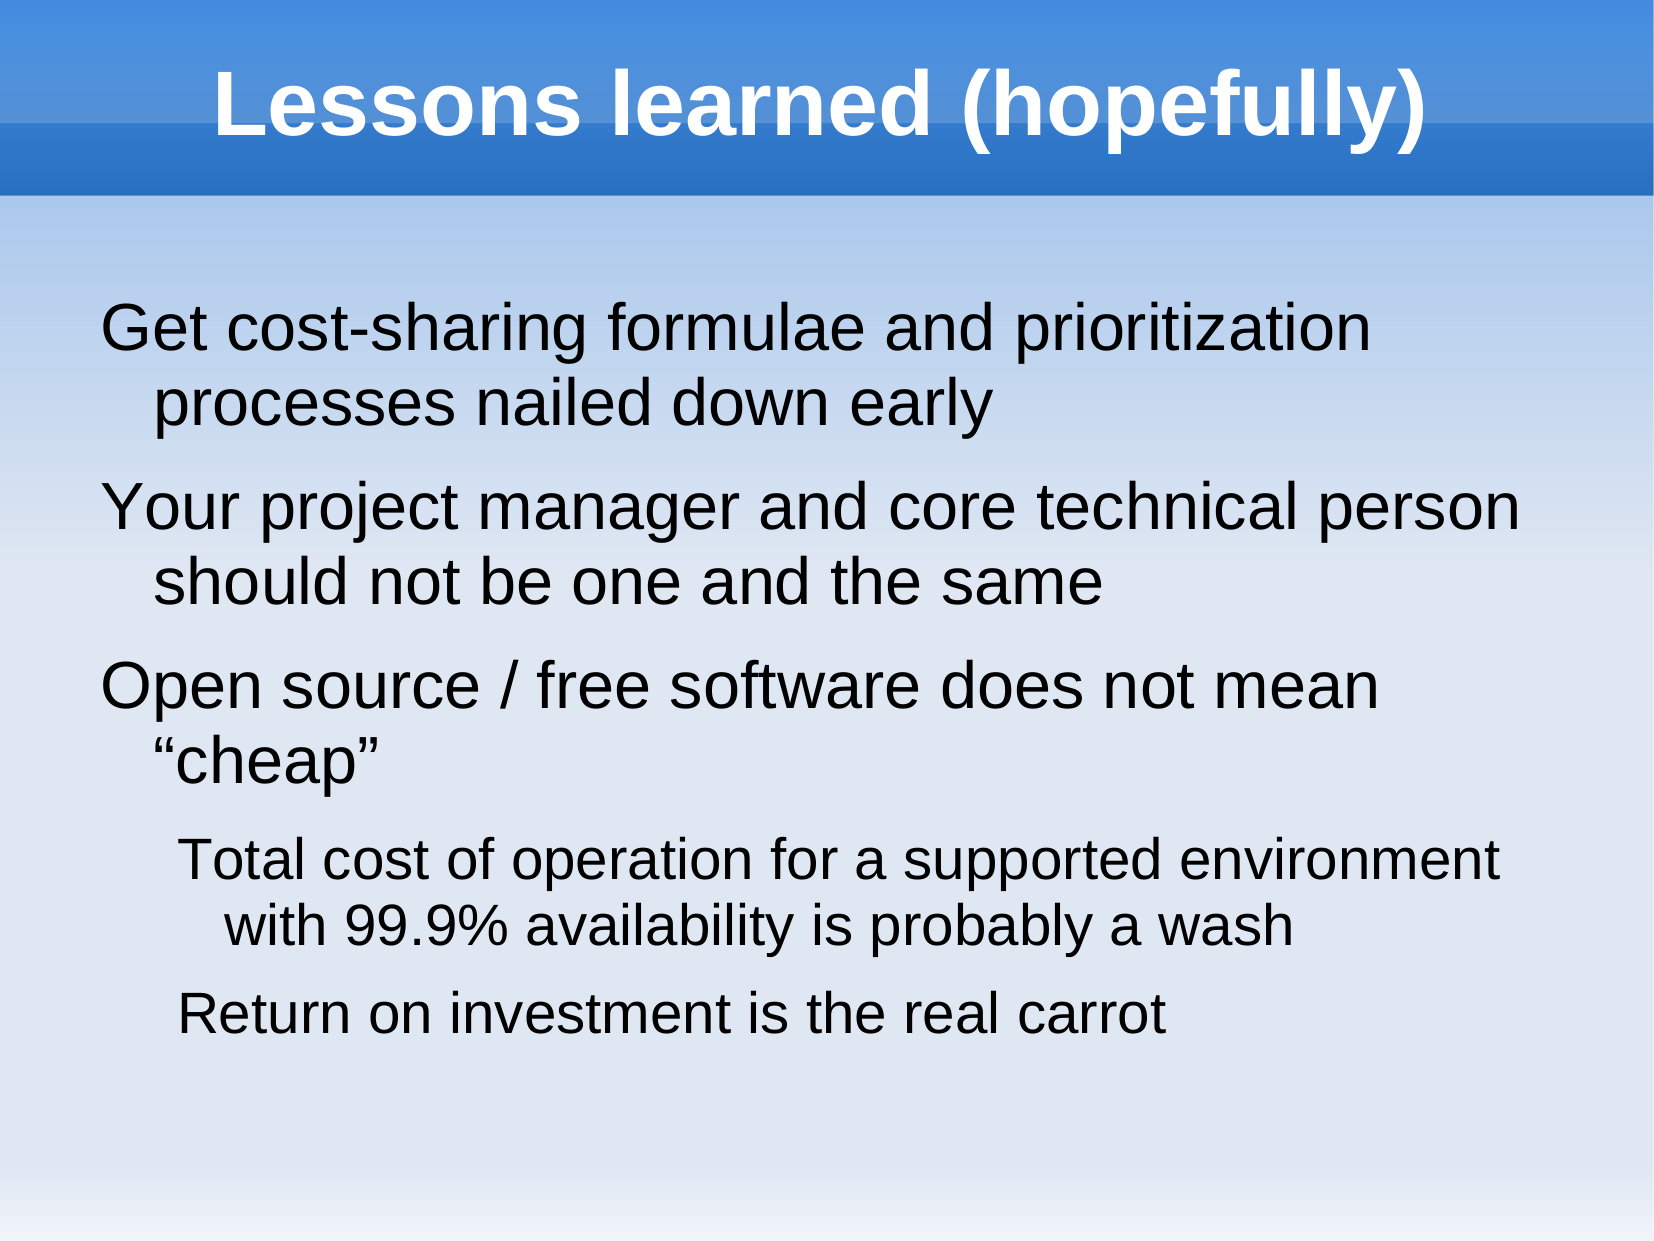

# Lessons learned (hopefully)
Get cost-sharing formulae and prioritization processes nailed down early
Your project manager and core technical person should not be one and the same
Open source / free software does not mean “cheap”
Total cost of operation for a supported environment with 99.9% availability is probably a wash
Return on investment is the real carrot